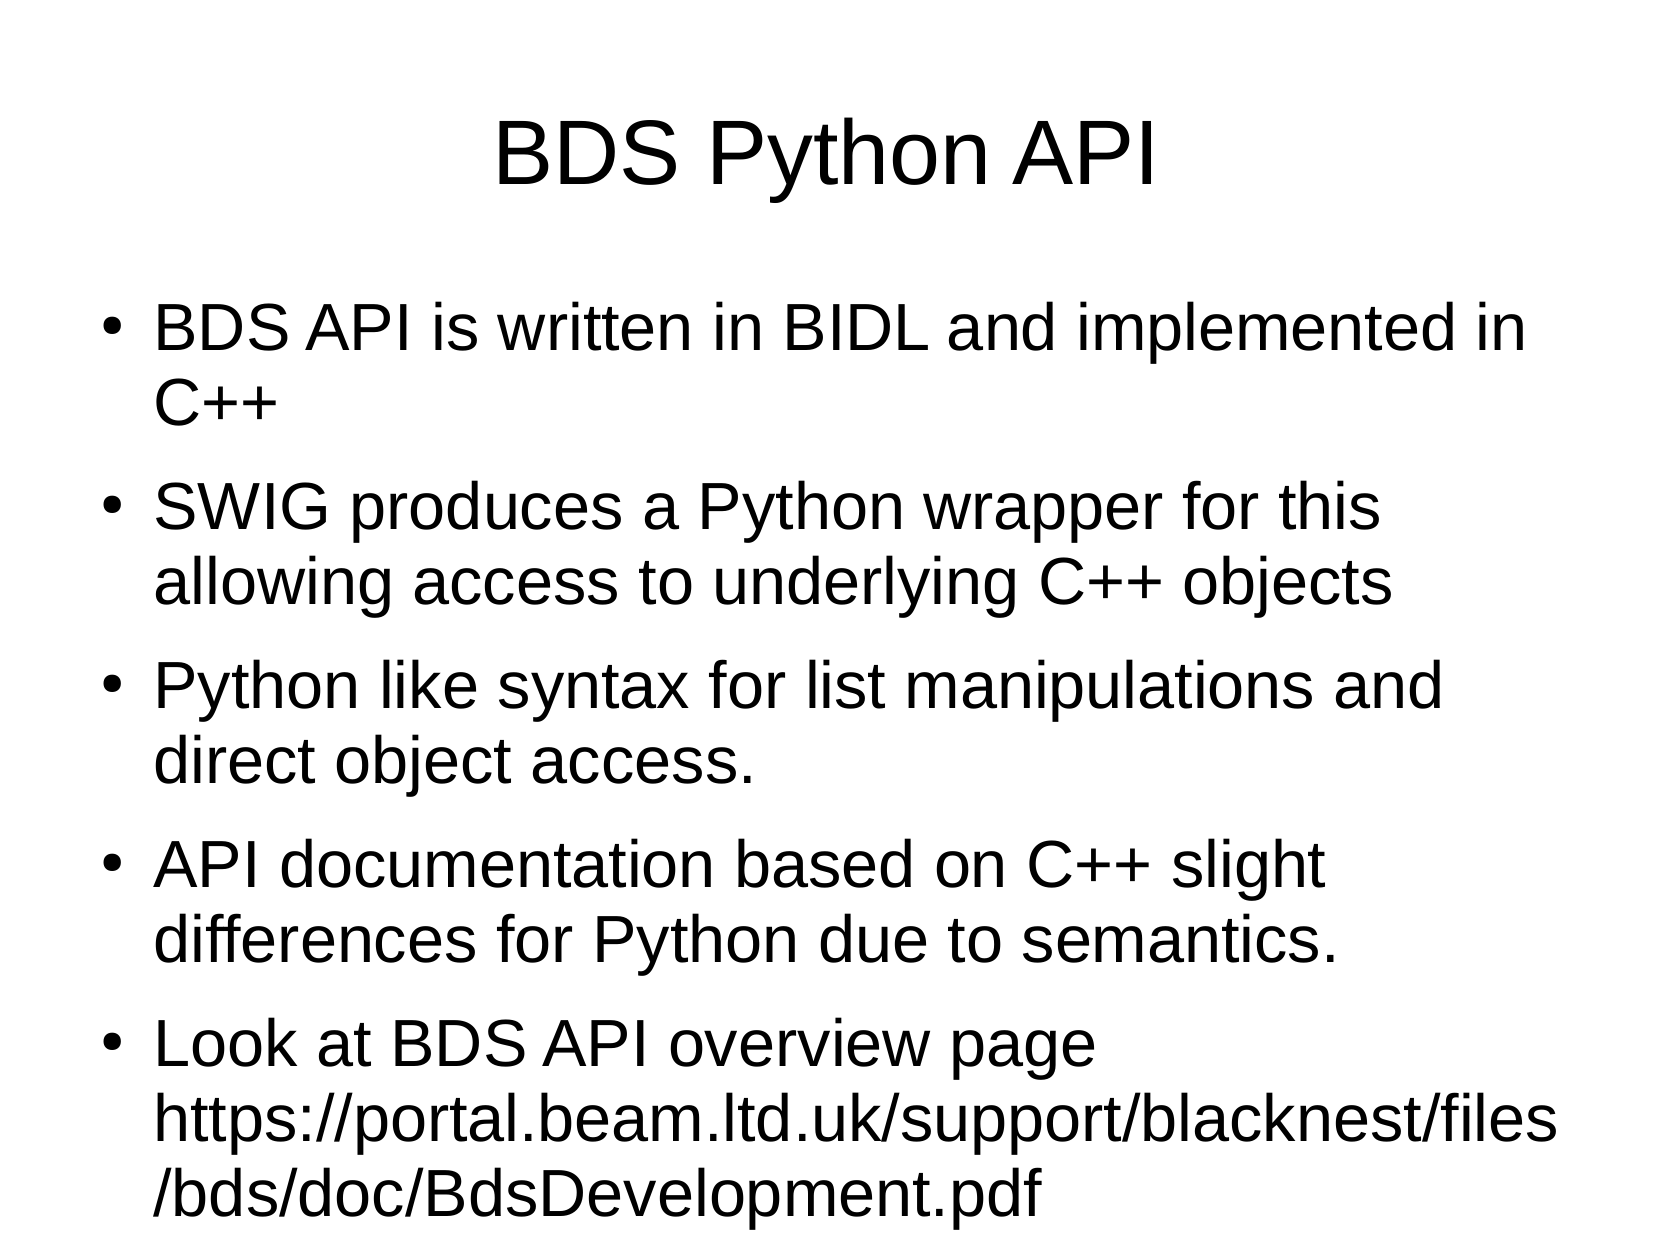

# BDS Python API
BDS API is written in BIDL and implemented in C++
SWIG produces a Python wrapper for this allowing access to underlying C++ objects
Python like syntax for list manipulations and direct object access.
API documentation based on C++ slight differences for Python due to semantics.
Look at BDS API overview page https://portal.beam.ltd.uk/support/blacknest/files/bds/doc/BdsDevelopment.pdf